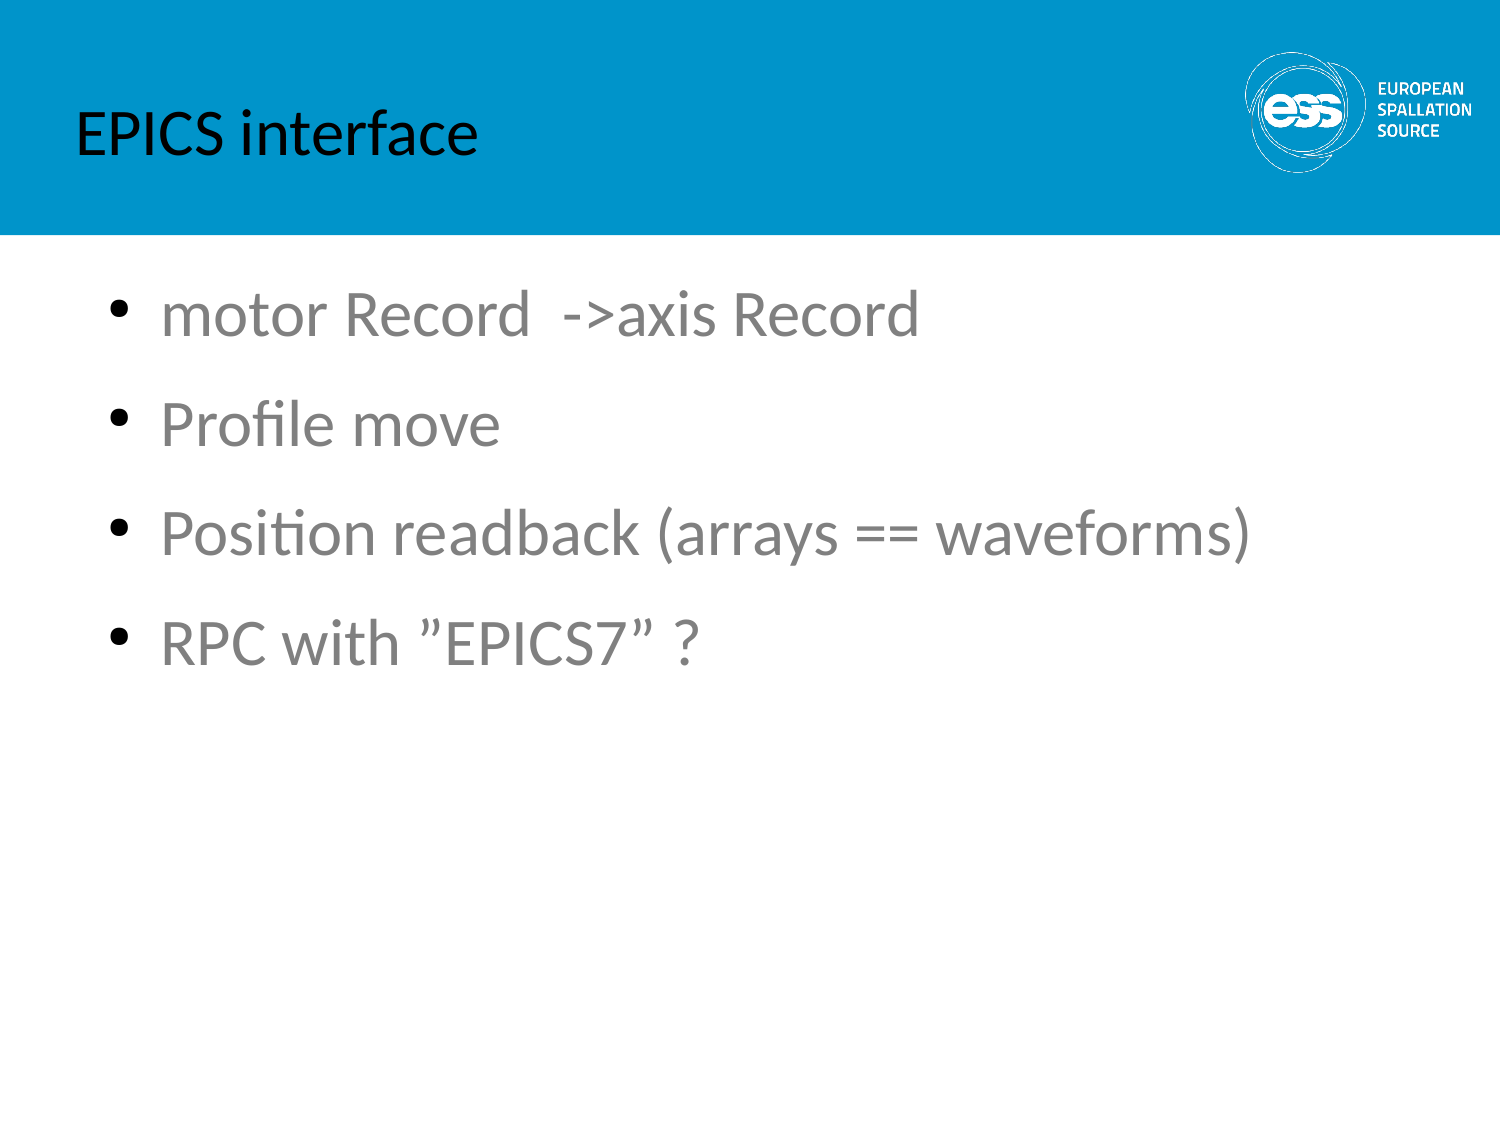

# EPICS interface
motor Record ->axis Record
Profile move
Position readback (arrays == waveforms)
RPC with ”EPICS7” ?